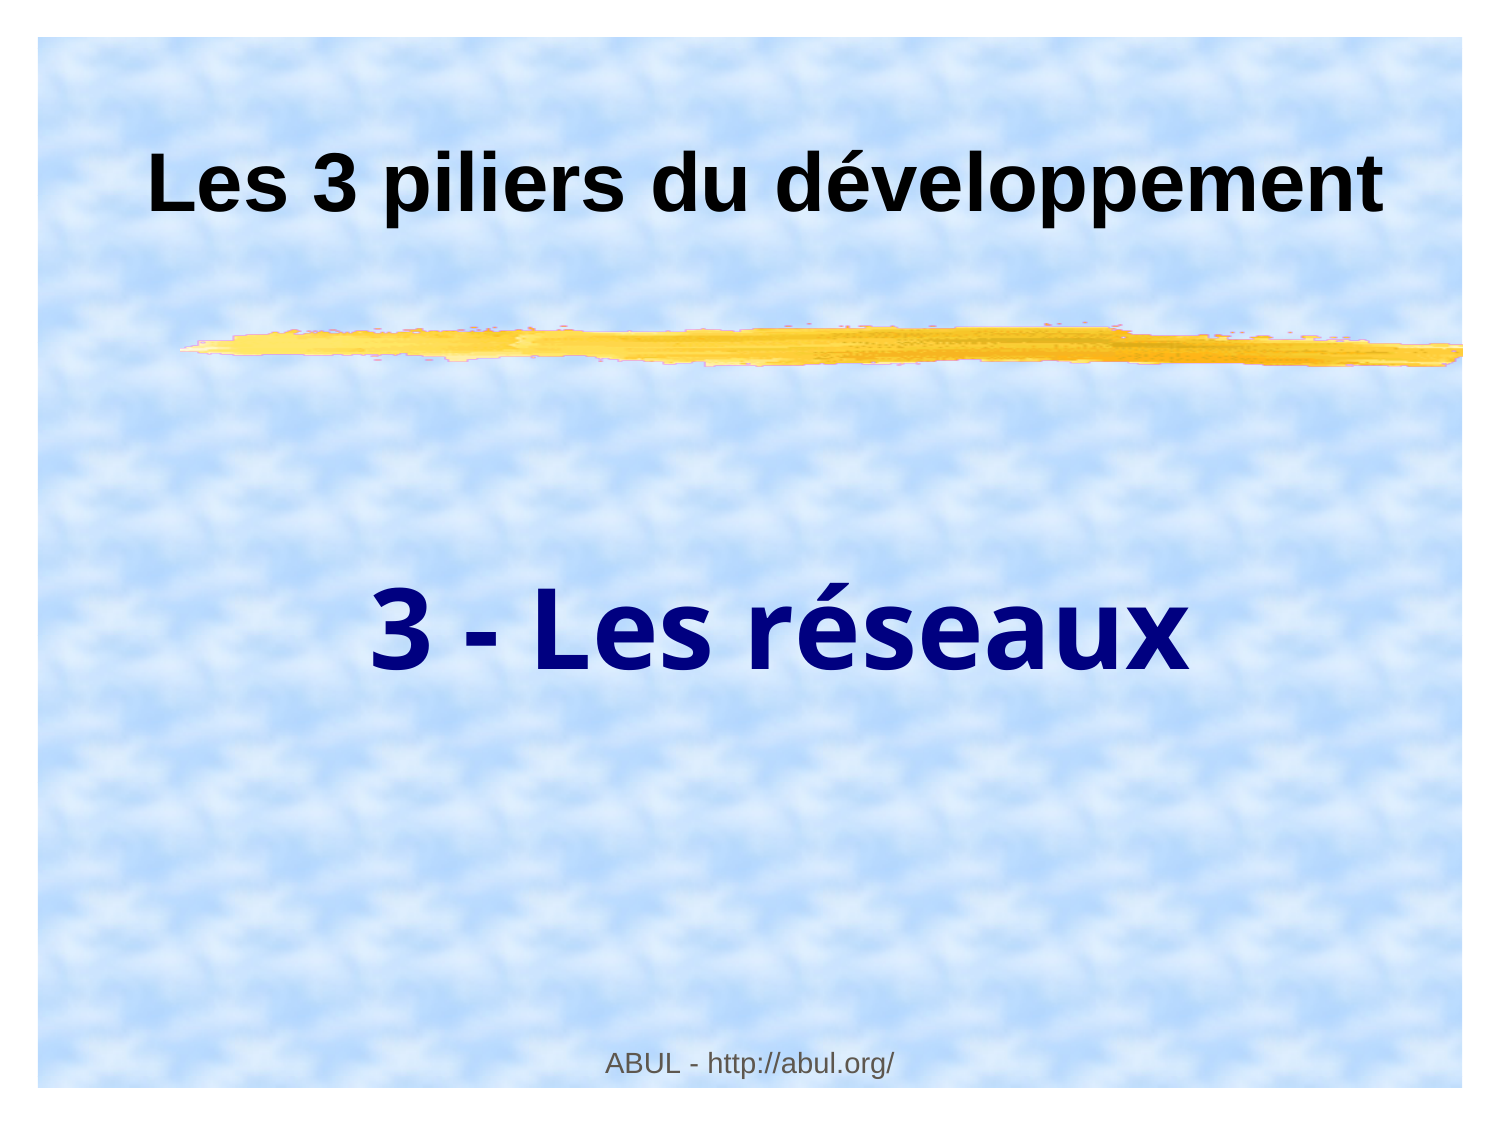

# Les 3 piliers du développement
3 - Les réseaux